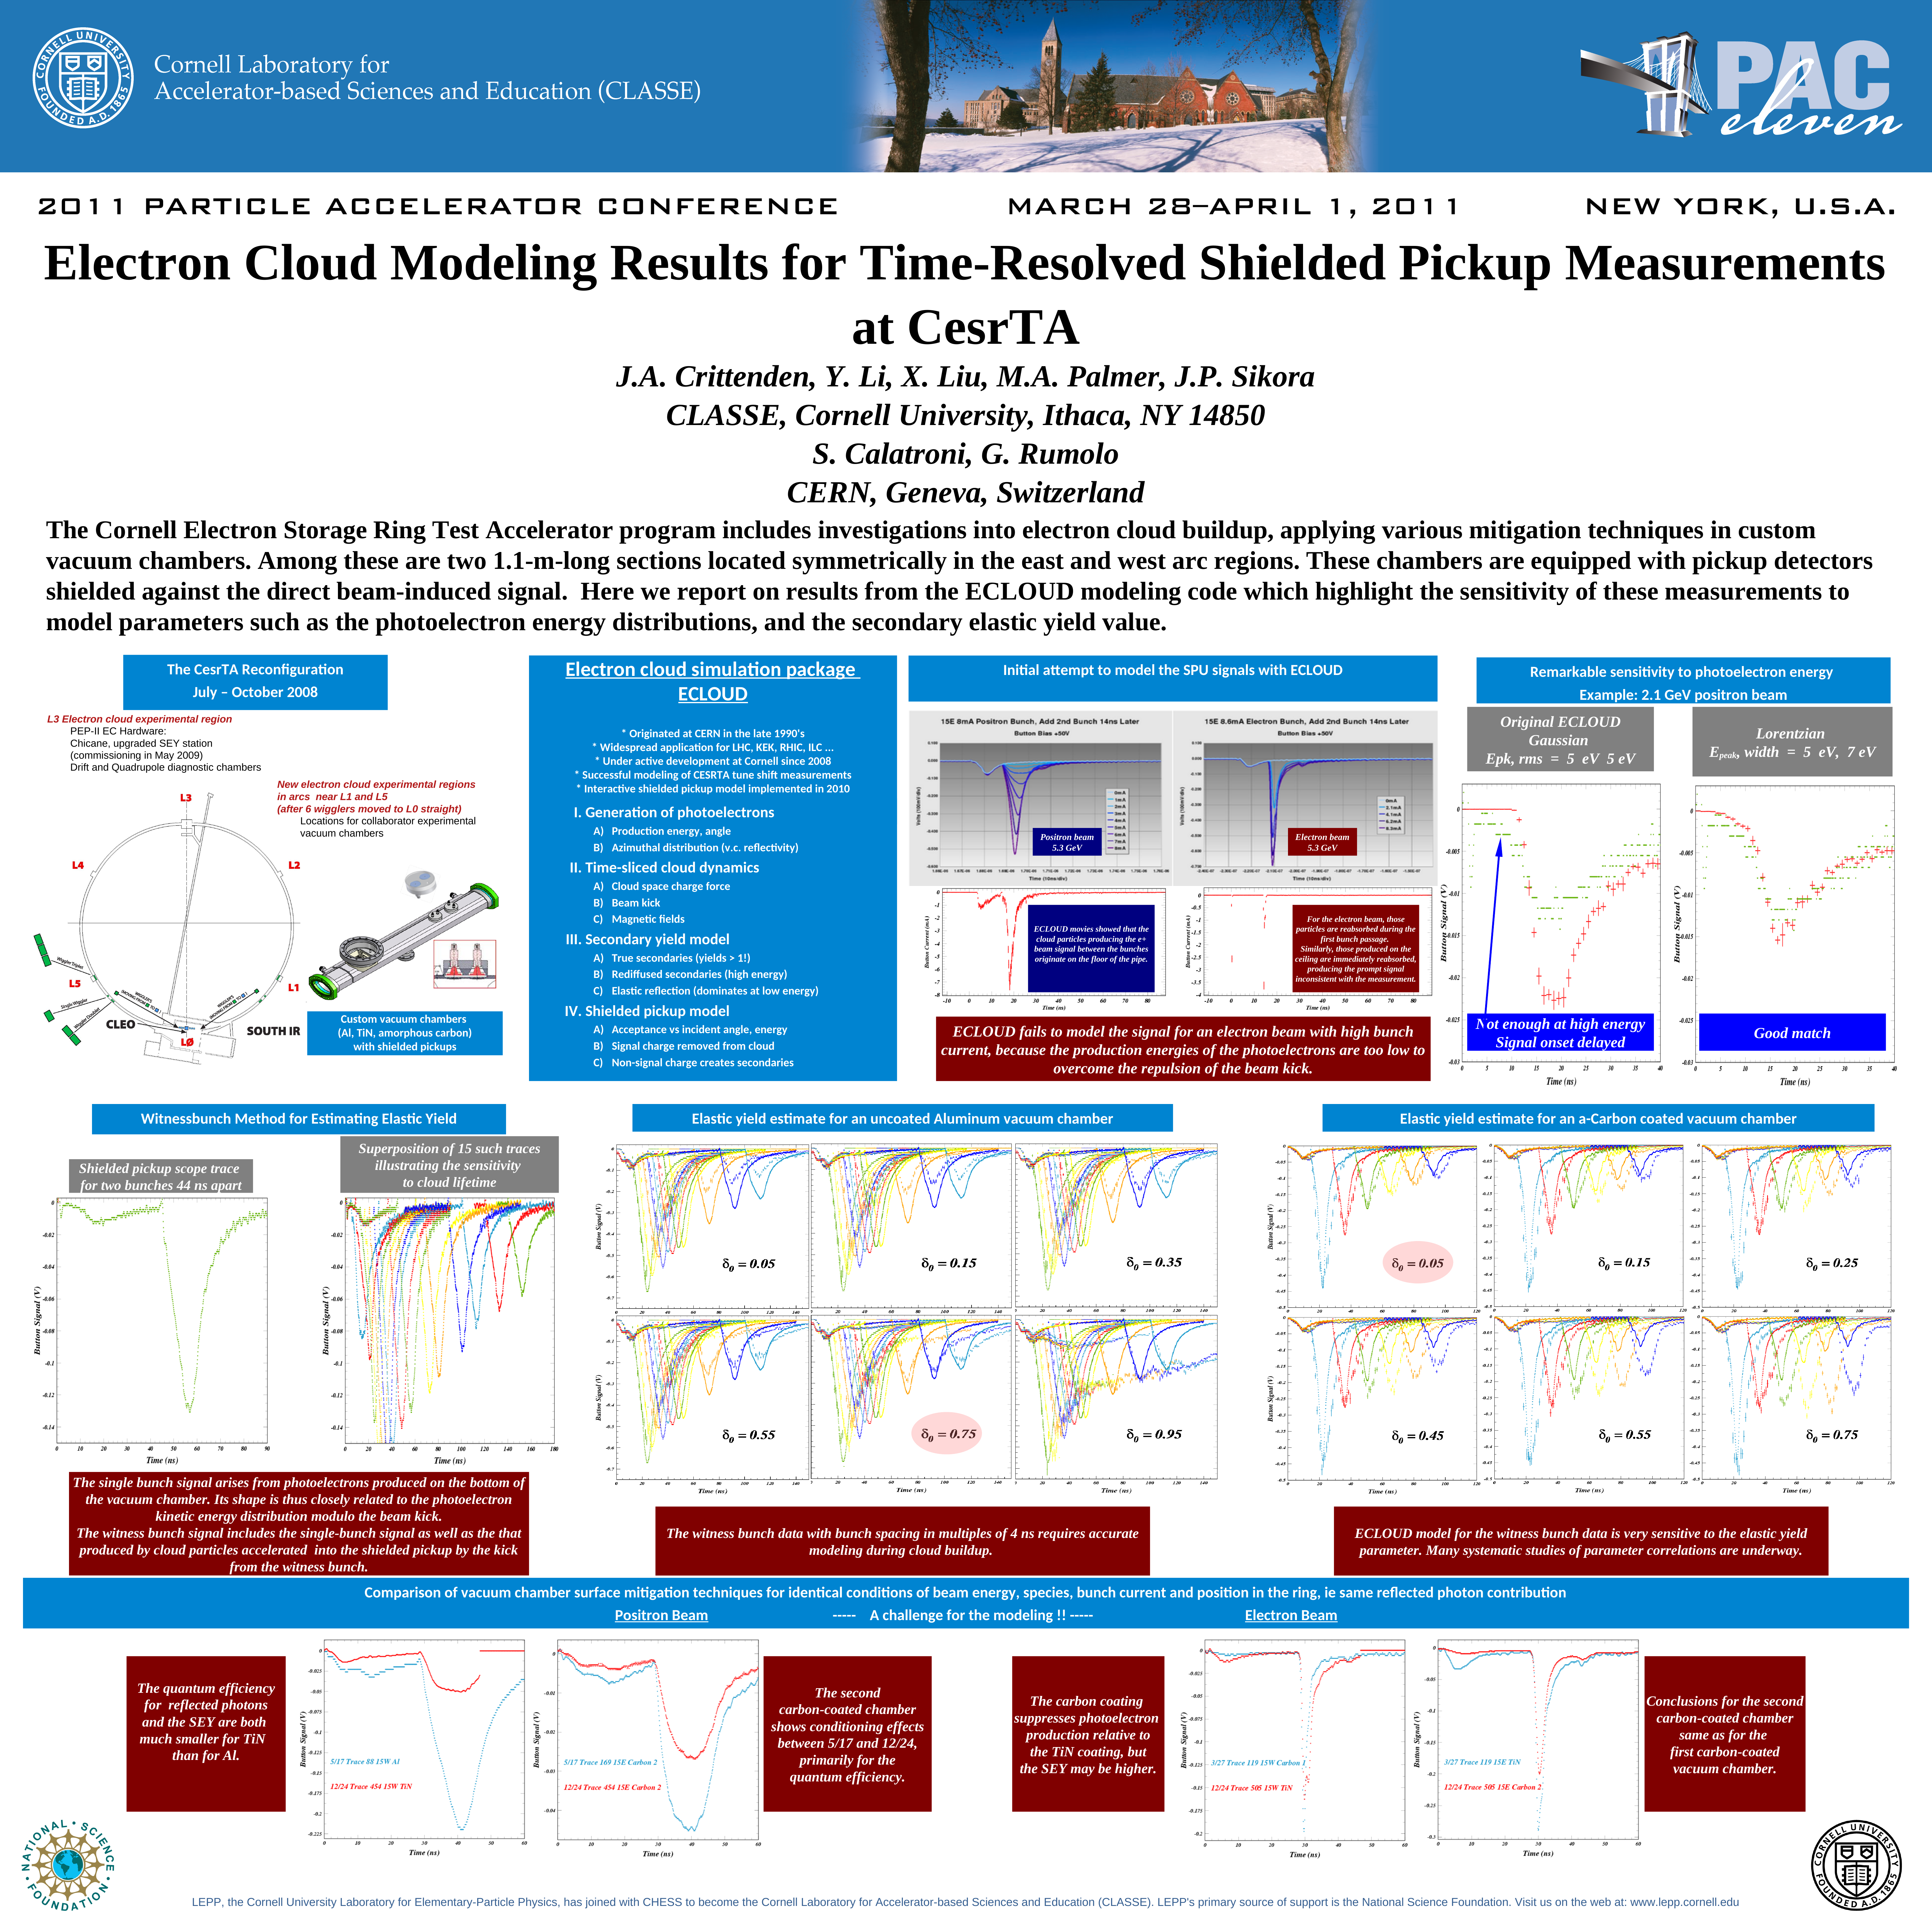

Electron Cloud Modeling Results for Time-Resolved Shielded Pickup Measurements
at CesrTA
J.A. Crittenden, Y. Li, X. Liu, M.A. Palmer, J.P. Sikora
CLASSE, Cornell University, Ithaca, NY 14850
S. Calatroni, G. Rumolo
CERN, Geneva, Switzerland
The Cornell Electron Storage Ring Test Accelerator program includes investigations into electron cloud buildup, applying various mitigation techniques in custom vacuum chambers. Among these are two 1.1-m-long sections located symmetrically in the east and west arc regions. These chambers are equipped with pickup detectors shielded against the direct beam-induced signal. Here we report on results from the ECLOUD modeling code which highlight the sensitivity of these measurements to model parameters such as the photoelectron energy distributions, and the secondary elastic yield value.
The CesrTA Reconfiguration
July – October 2008
Electron cloud simulation package
ECLOUD
* Originated at CERN in the late 1990's
* Widespread application for LHC, KEK, RHIC, ILC ...
* Under active development at Cornell since 2008
* Successful modeling of CESRTA tune shift measurements
* Interactive shielded pickup model implemented in 2010
 Generation of photoelectrons
Production energy, angle
Azimuthal distribution (v.c. reflectivity)
 Time-sliced cloud dynamics
Cloud space charge force
Beam kick
Magnetic fields
 Secondary yield model
True secondaries (yields > 1!)
Rediffused secondaries (high energy)
Elastic reflection (dominates at low energy)
 Shielded pickup model
Acceptance vs incident angle, energy
Signal charge removed from cloud
Non-signal charge creates secondaries
Initial attempt to model the SPU signals with ECLOUD
Remarkable sensitivity to photoelectron energy
Example: 2.1 GeV positron beam
Original ECLOUD
Gaussian
Epk, rms = 5 eV 5 eV
Lorentzian
Epeak, width = 5 eV, 7 eV
L3 Electron cloud experimental region
PEP-II EC Hardware:
Chicane, upgraded SEY station
(commissioning in May 2009)
Drift and Quadrupole diagnostic chambers
New electron cloud experimental regions
in arcs near L1 and L5
(after 6 wigglers moved to L0 straight)
Locations for collaborator experimental
vacuum chambers
Positron beam
5.3 GeV
Electron beam
5.3 GeV
ECLOUD movies showed that the cloud particles producing the e+ beam signal between the bunches originate on the floor of the pipe.
For the electron beam, those particles are reabsorbed during the first bunch passage.
Similarly, those produced on the ceiling are immediately reabsorbed, producing the prompt signal inconsistent with the measurement.
Custom vacuum chambers
(Al, TiN, amorphous carbon)
with shielded pickups
Not enough at high energy
Signal onset delayed
Good match
ECLOUD fails to model the signal for an electron beam with high bunch current, because the production energies of the photoelectrons are too low to overcome the repulsion of the beam kick.
Witnessbunch Method for Estimating Elastic Yield
Elastic yield estimate for an uncoated Aluminum vacuum chamber
Elastic yield estimate for an a-Carbon coated vacuum chamber
Superposition of 15 such traces
illustrating the sensitivity
to cloud lifetime
Shielded pickup scope trace
for two bunches 44 ns apart
The single bunch signal arises from photoelectrons produced on the bottom of the vacuum chamber. Its shape is thus closely related to the photoelectron kinetic energy distribution modulo the beam kick.
The witness bunch signal includes the single-bunch signal as well as the that produced by cloud particles accelerated into the shielded pickup by the kick from the witness bunch.
The witness bunch data with bunch spacing in multiples of 4 ns requires accurate modeling during cloud buildup.
ECLOUD model for the witness bunch data is very sensitive to the elastic yield parameter. Many systematic studies of parameter correlations are underway.
Comparison of vacuum chamber surface mitigation techniques for identical conditions of beam energy, species, bunch current and position in the ring, ie same reflected photon contribution
 Positron Beam ----- A challenge for the modeling !! ----- Electron Beam
The quantum efficiency
 for reflected photons
and the SEY are both
much smaller for TiN
than for Al.
The second
carbon-coated chamber
shows conditioning effects
between 5/17 and 12/24,
primarily for the
quantum efficiency.
The carbon coating
suppresses photoelectron
production relative to
the TiN coating, but
the SEY may be higher.
Conclusions for the second
carbon-coated chamber
same as for the
first carbon-coated
vacuum chamber.